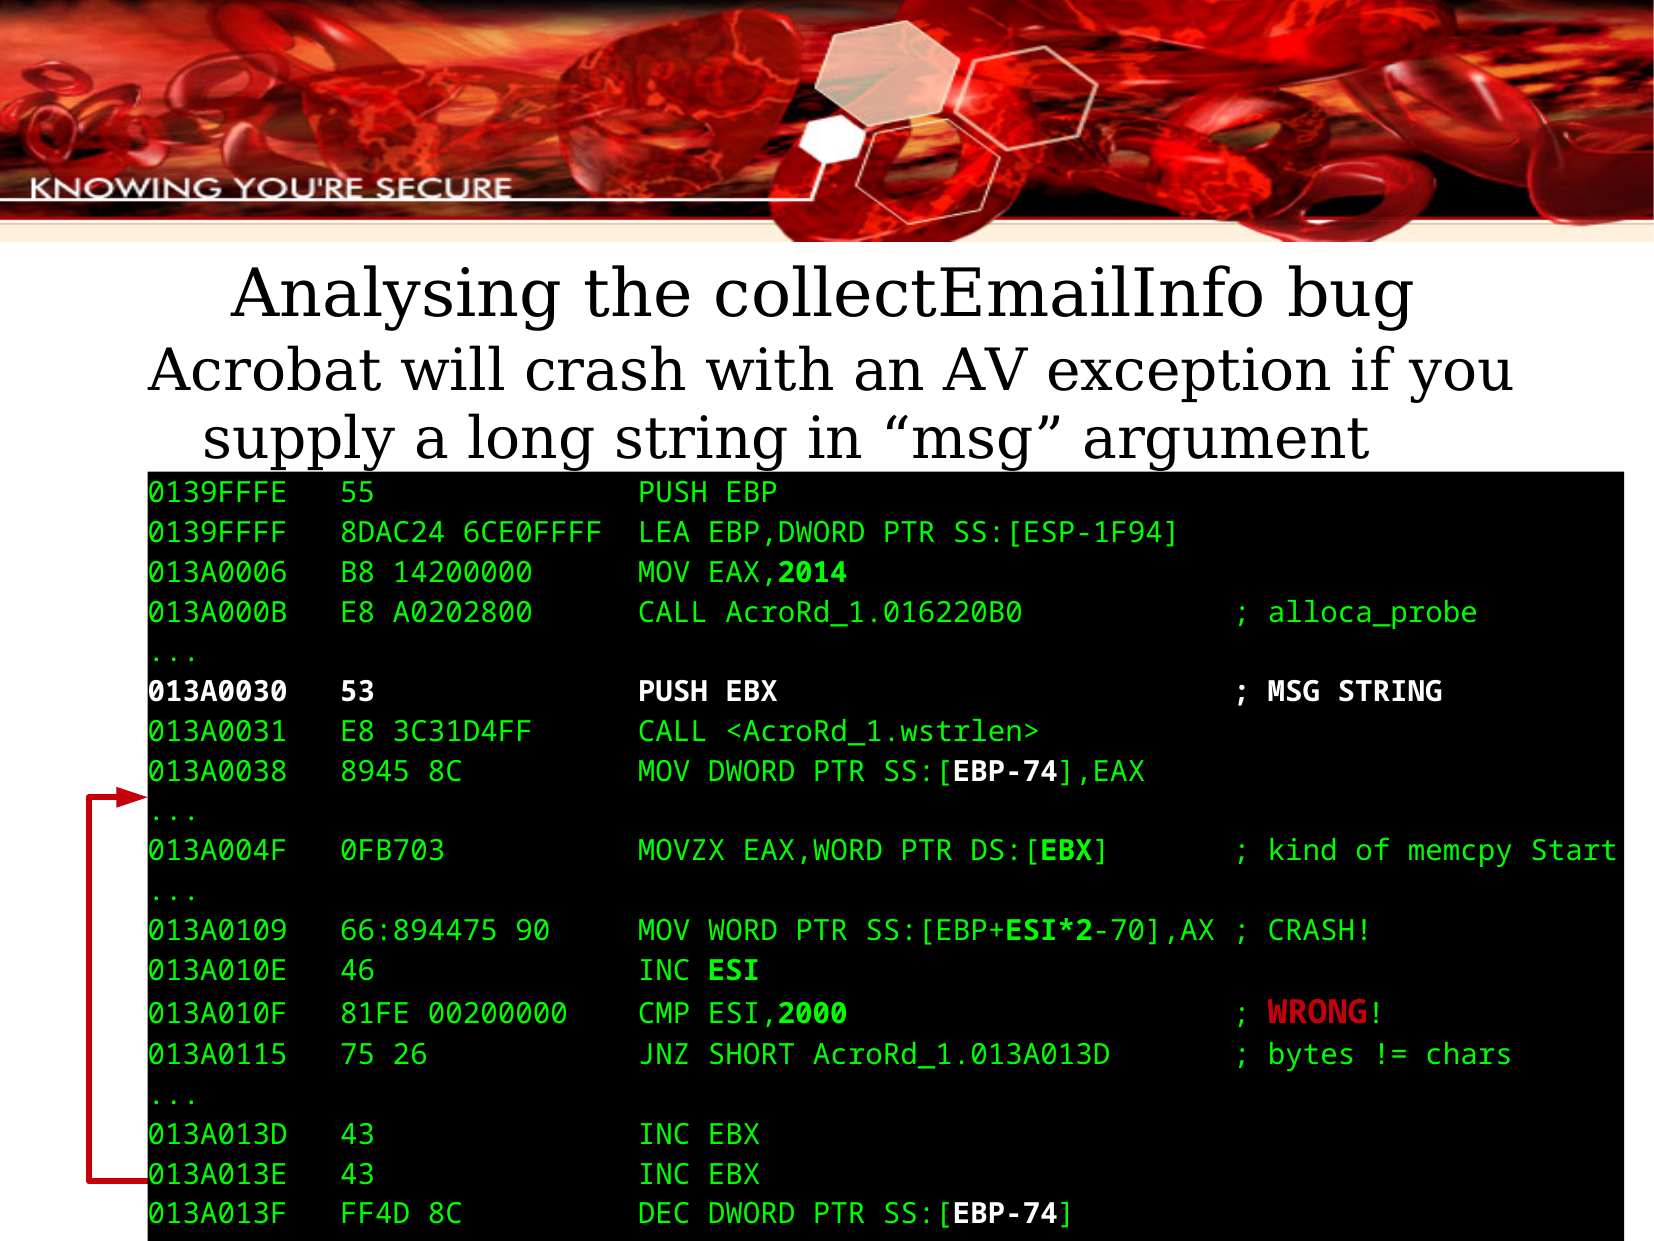

# Analysing the collectEmailInfo bug
Acrobat will crash with an AV exception if you supply a long string in “msg” argument
0139FFFE 55 PUSH EBP
0139FFFF 8DAC24 6CE0FFFF LEA EBP,DWORD PTR SS:[ESP-1F94]
013A0006 B8 14200000 MOV EAX,2014
013A000B E8 A0202800 CALL AcroRd_1.016220B0 ; alloca_probe
...
013A0030 53 PUSH EBX						 ; MSG STRING
013A0031 E8 3C31D4FF CALL <AcroRd_1.wstrlen>
013A0038 8945 8C MOV DWORD PTR SS:[EBP-74],EAX
...
013A004F 0FB703 MOVZX EAX,WORD PTR DS:[EBX] ; kind of memcpy Start
...
013A0109 66:894475 90 MOV WORD PTR SS:[EBP+ESI*2-70],AX ; CRASH!
013A010E 46 INC ESI
013A010F 81FE 00200000 CMP ESI,2000					 ; WRONG!
013A0115 75 26 JNZ SHORT AcroRd_1.013A013D ; bytes != chars
...
013A013D 43 INC EBX
013A013E 43 INC EBX
013A013F FF4D 8C DEC DWORD PTR SS:[EBP-74]
013A0142 837D 8C 00 CMP DWORD PTR SS:[EBP-74],0
013A0146 ^0F85 03FFFFFF JNZ AcroRd_1.013A004F ; Loop End